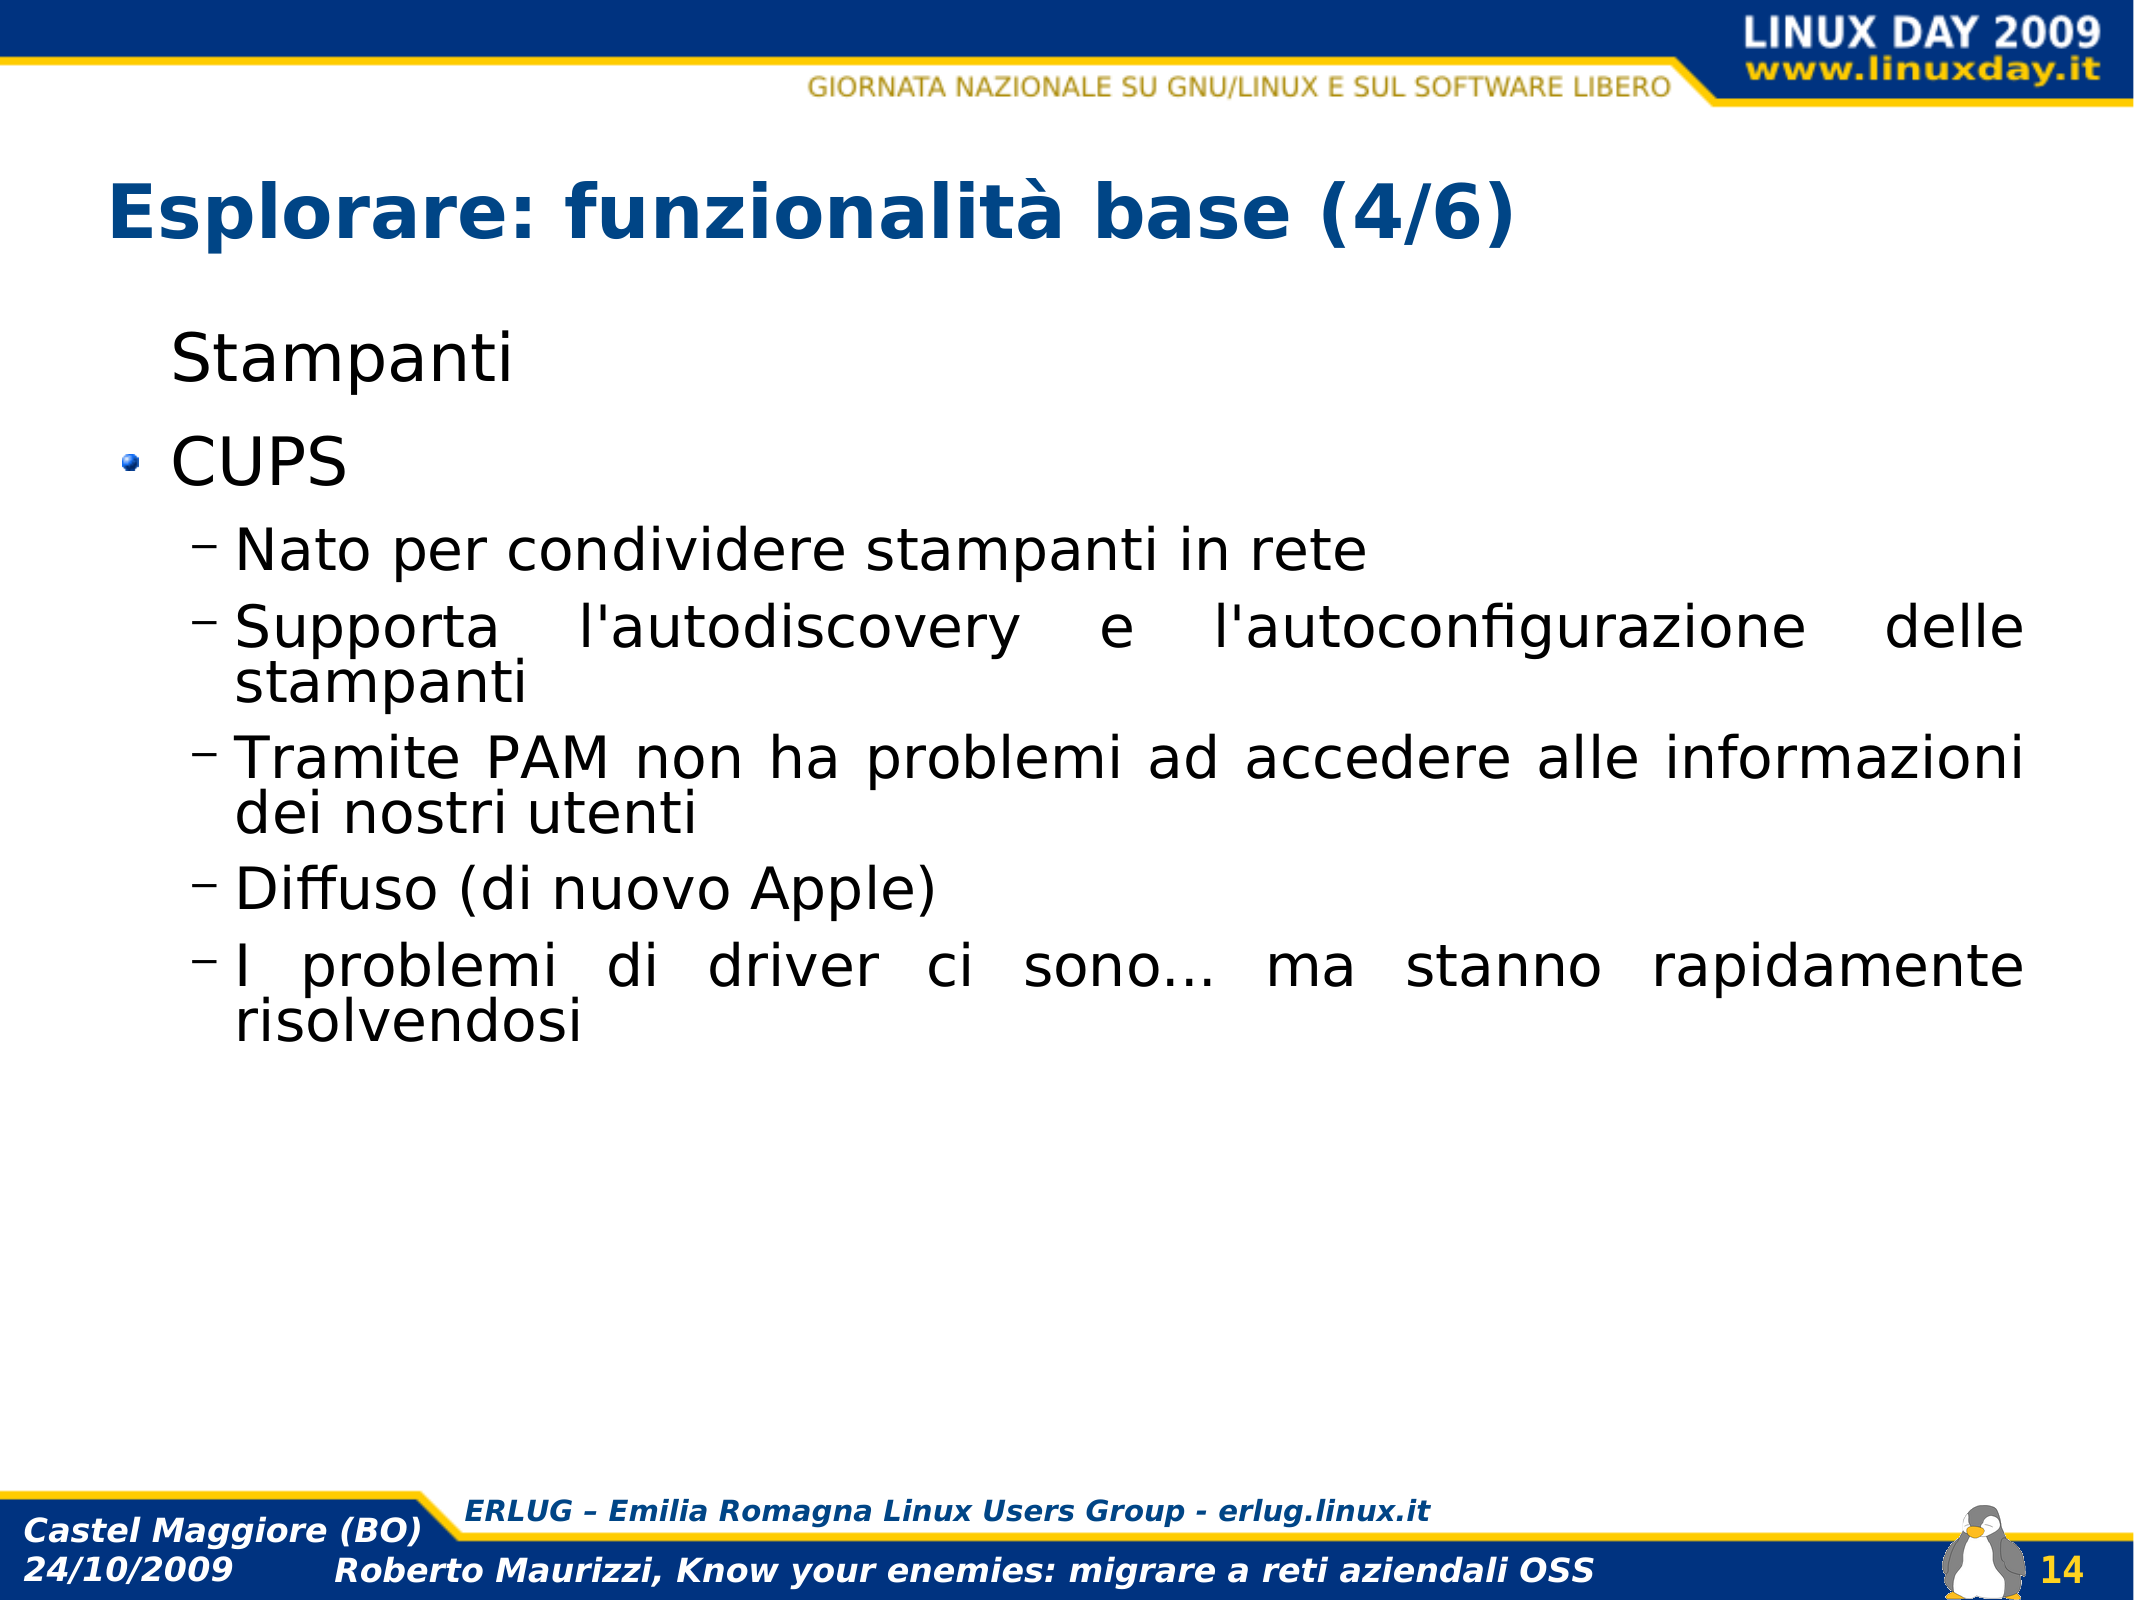

# Esplorare: funzionalità base (4/6)
Stampanti
CUPS
Nato per condividere stampanti in rete
Supporta l'autodiscovery e l'autoconfigurazione delle stampanti
Tramite PAM non ha problemi ad accedere alle informazioni dei nostri utenti
Diffuso (di nuovo Apple)
I problemi di driver ci sono... ma stanno rapidamente risolvendosi